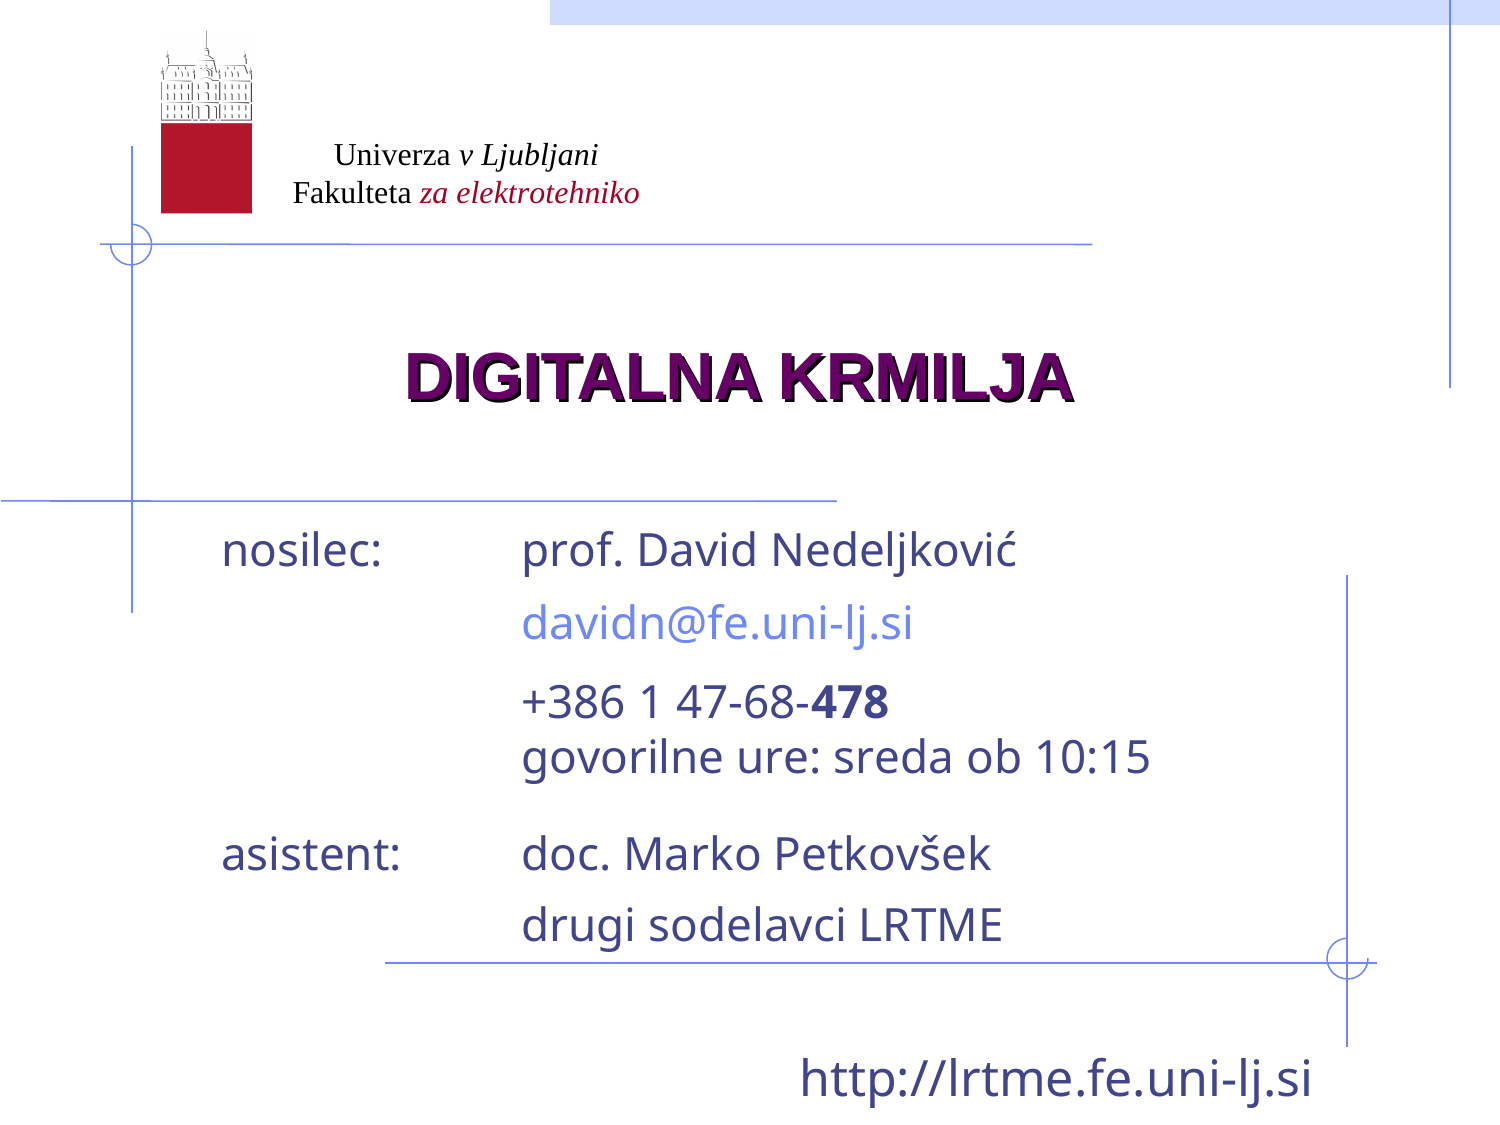

Univerza v Ljubljani
Fakulteta za elektrotehniko
# DIGITALNA KRMILJA
nosilec:	prof. David Nedeljković
		davidn@fe.uni-lj.si
		+386 1 47-68-478
		govorilne ure: sreda ob 10:15
asistent:	doc. Marko Petkovšek
		drugi sodelavci LRTME
http://lrtme.fe.uni-lj.si